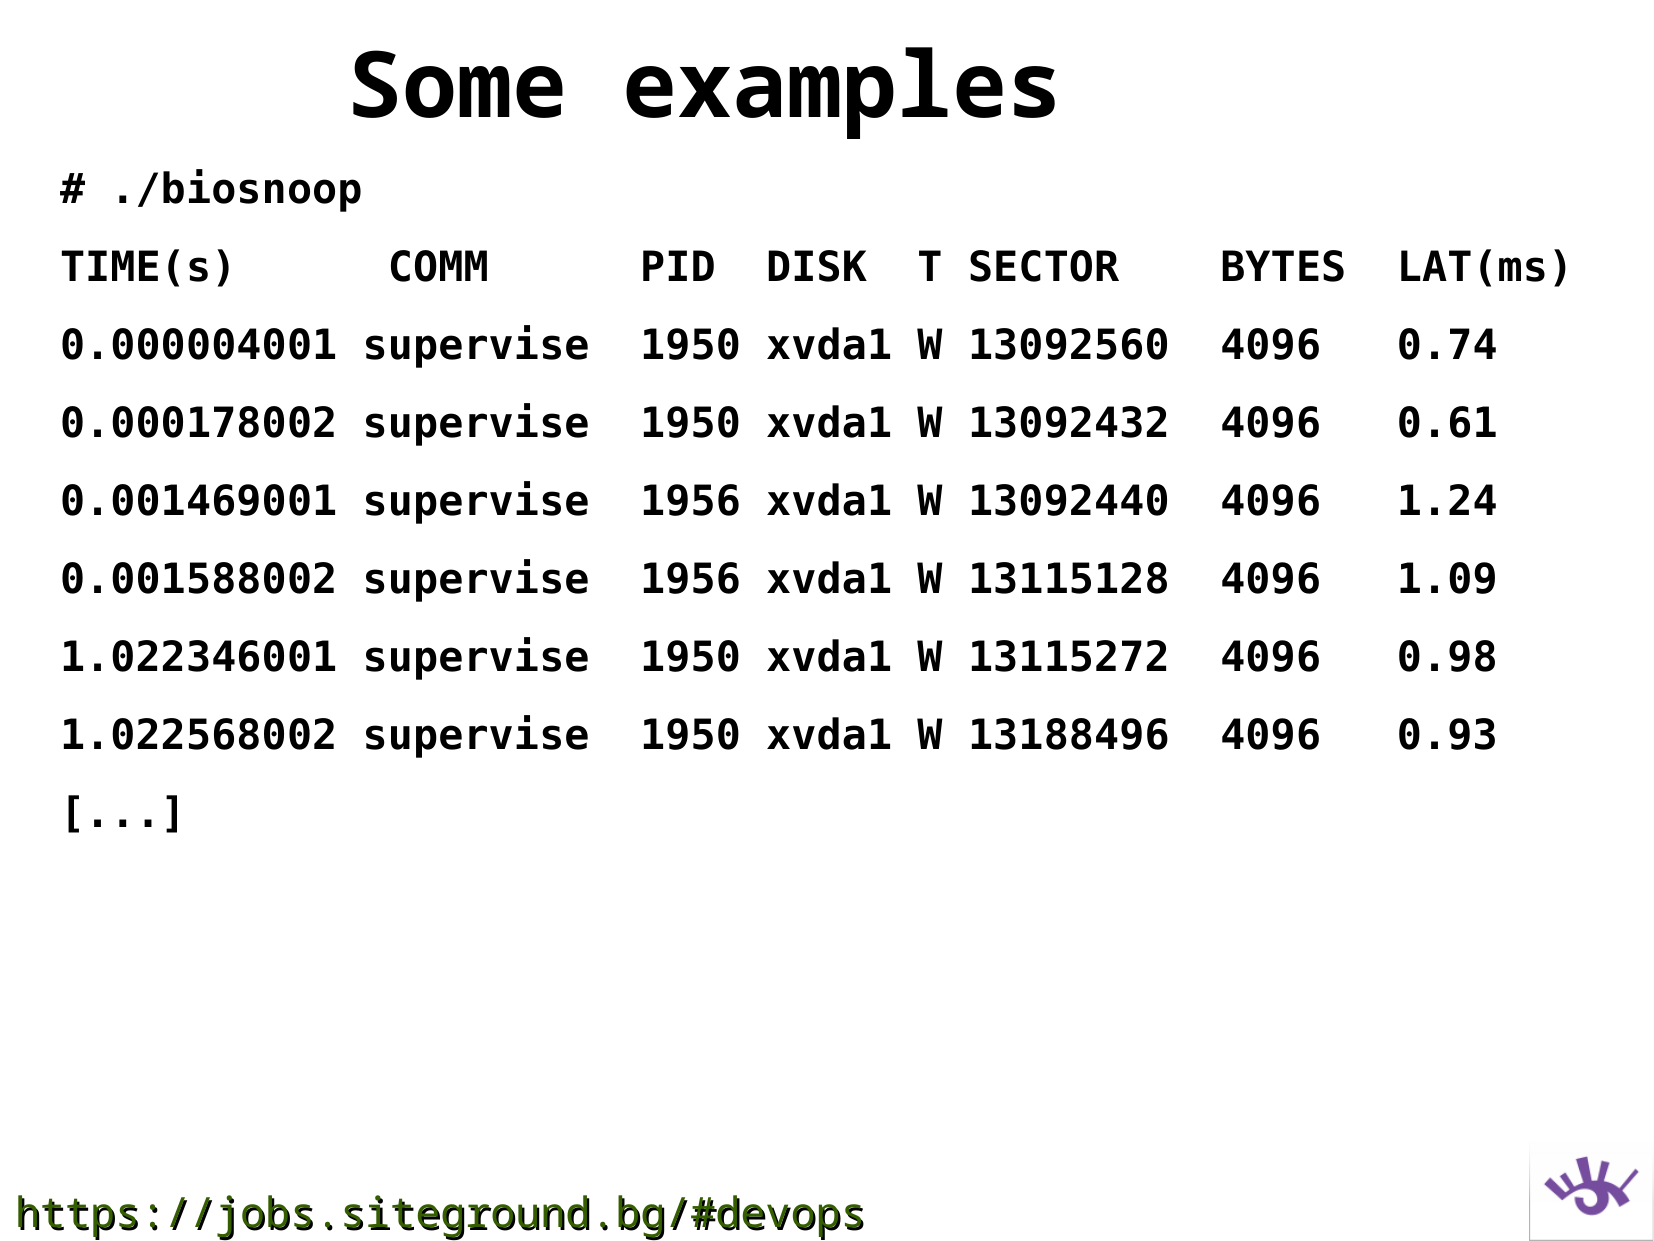

# Some examples
# ./biosnoop
TIME(s) COMM PID DISK T SECTOR BYTES LAT(ms)
0.000004001 supervise 1950 xvda1 W 13092560 4096 0.74
0.000178002 supervise 1950 xvda1 W 13092432 4096 0.61
0.001469001 supervise 1956 xvda1 W 13092440 4096 1.24
0.001588002 supervise 1956 xvda1 W 13115128 4096 1.09
1.022346001 supervise 1950 xvda1 W 13115272 4096 0.98
1.022568002 supervise 1950 xvda1 W 13188496 4096 0.93
[...]
https://jobs.siteground.bg/#devops